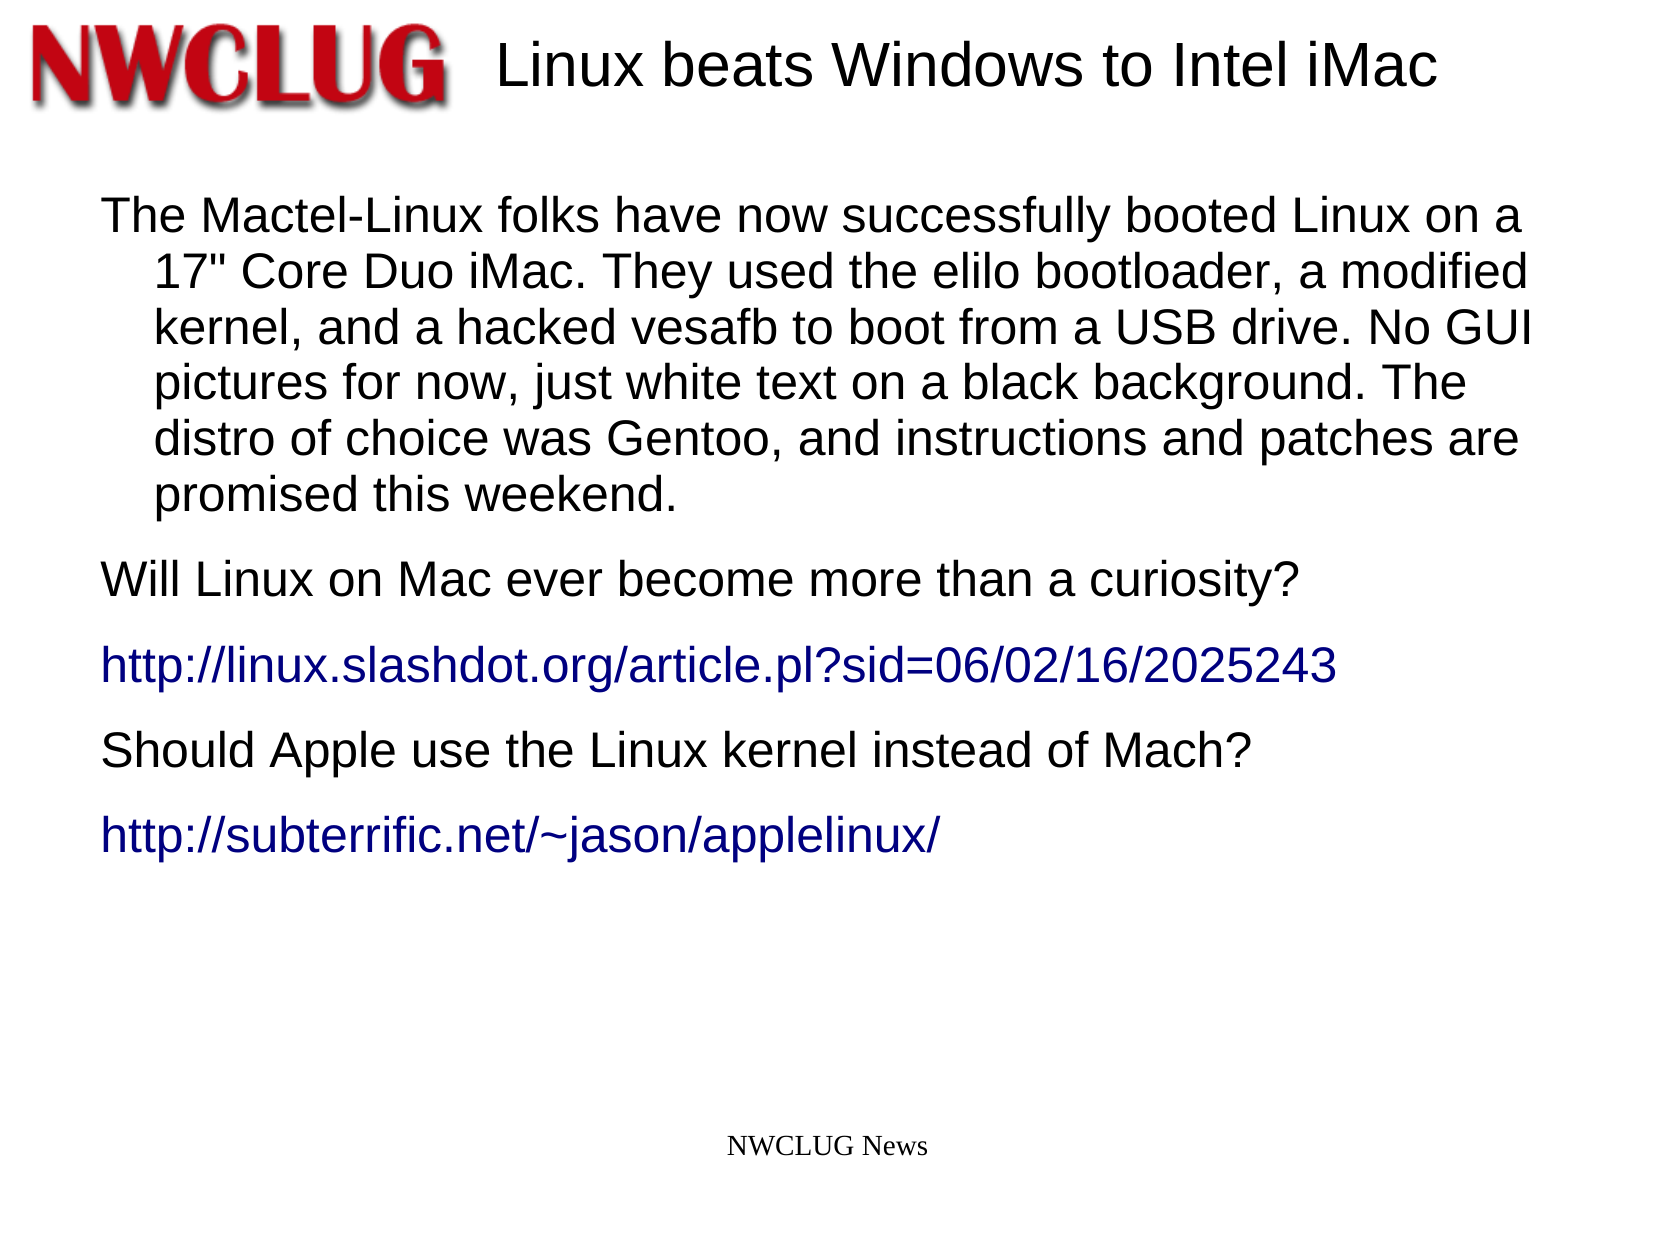

# Linux beats Windows to Intel iMac
The Mactel-Linux folks have now successfully booted Linux on a 17" Core Duo iMac. They used the elilo bootloader, a modified kernel, and a hacked vesafb to boot from a USB drive. No GUI pictures for now, just white text on a black background. The distro of choice was Gentoo, and instructions and patches are promised this weekend.
Will Linux on Mac ever become more than a curiosity?
http://linux.slashdot.org/article.pl?sid=06/02/16/2025243
Should Apple use the Linux kernel instead of Mach?
http://subterrific.net/~jason/applelinux/